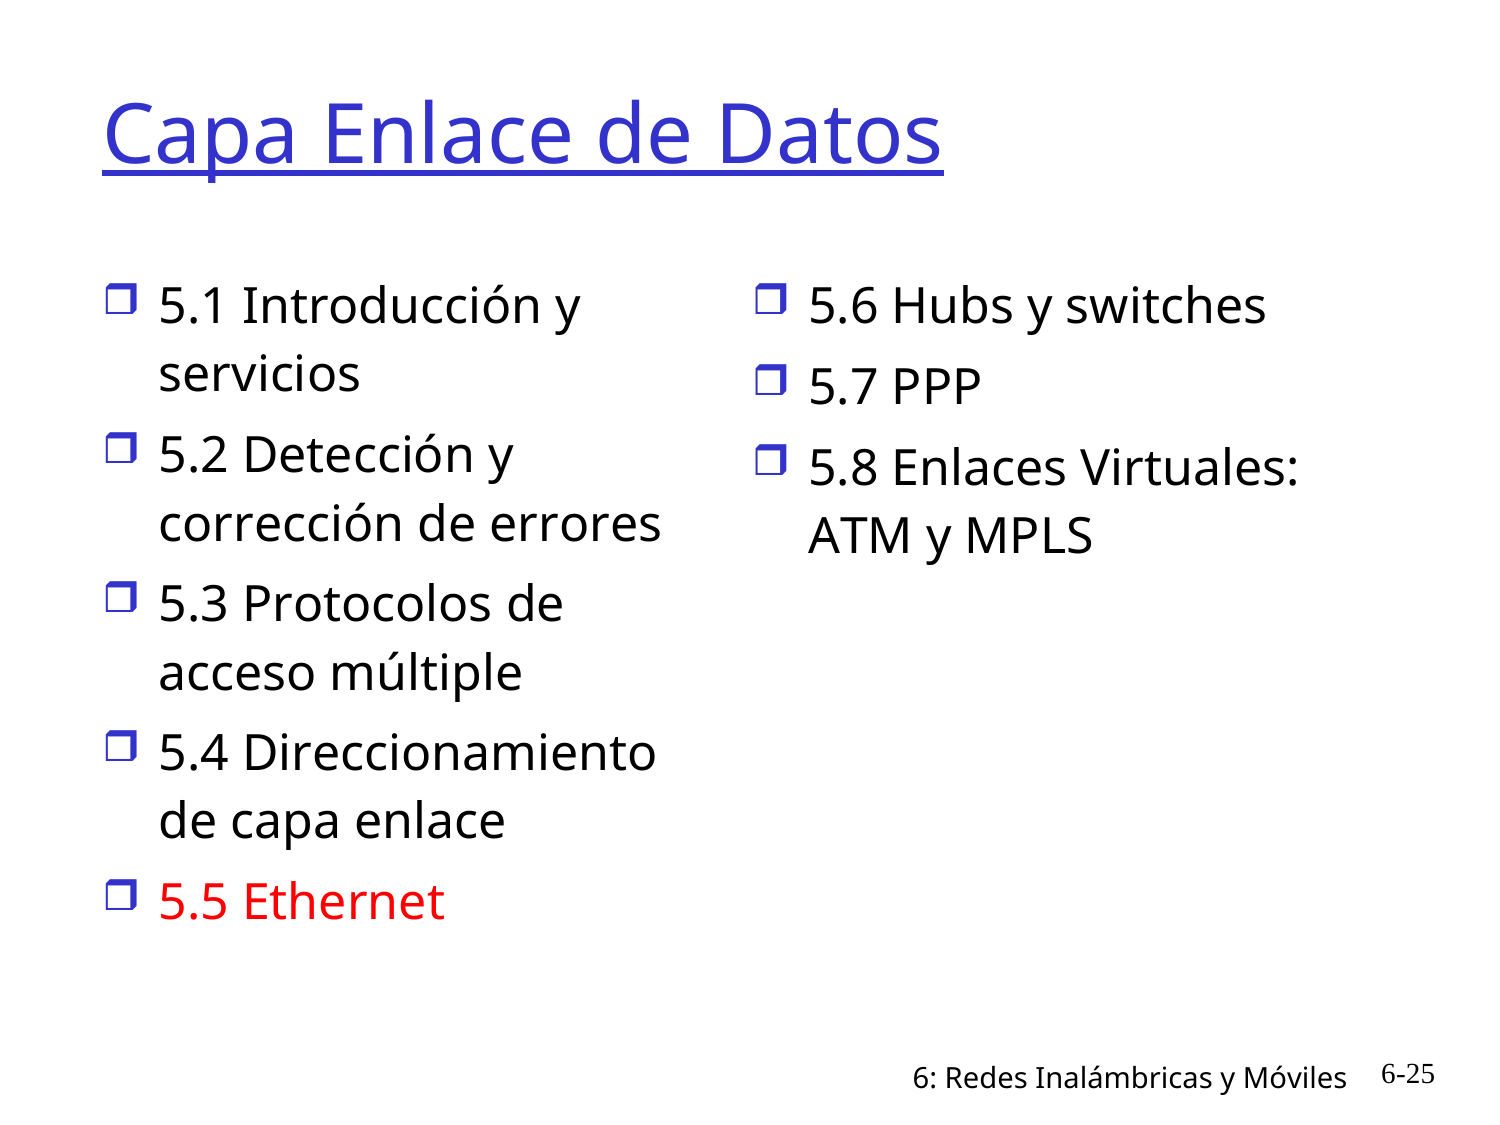

# Capa Enlace de Datos
5.1 Introducción y servicios
5.2 Detección y corrección de errores
5.3 Protocolos de acceso múltiple
5.4 Direccionamiento de capa enlace
5.5 Ethernet
5.6 Hubs y switches
5.7 PPP
5.8 Enlaces Virtuales: ATM y MPLS
25